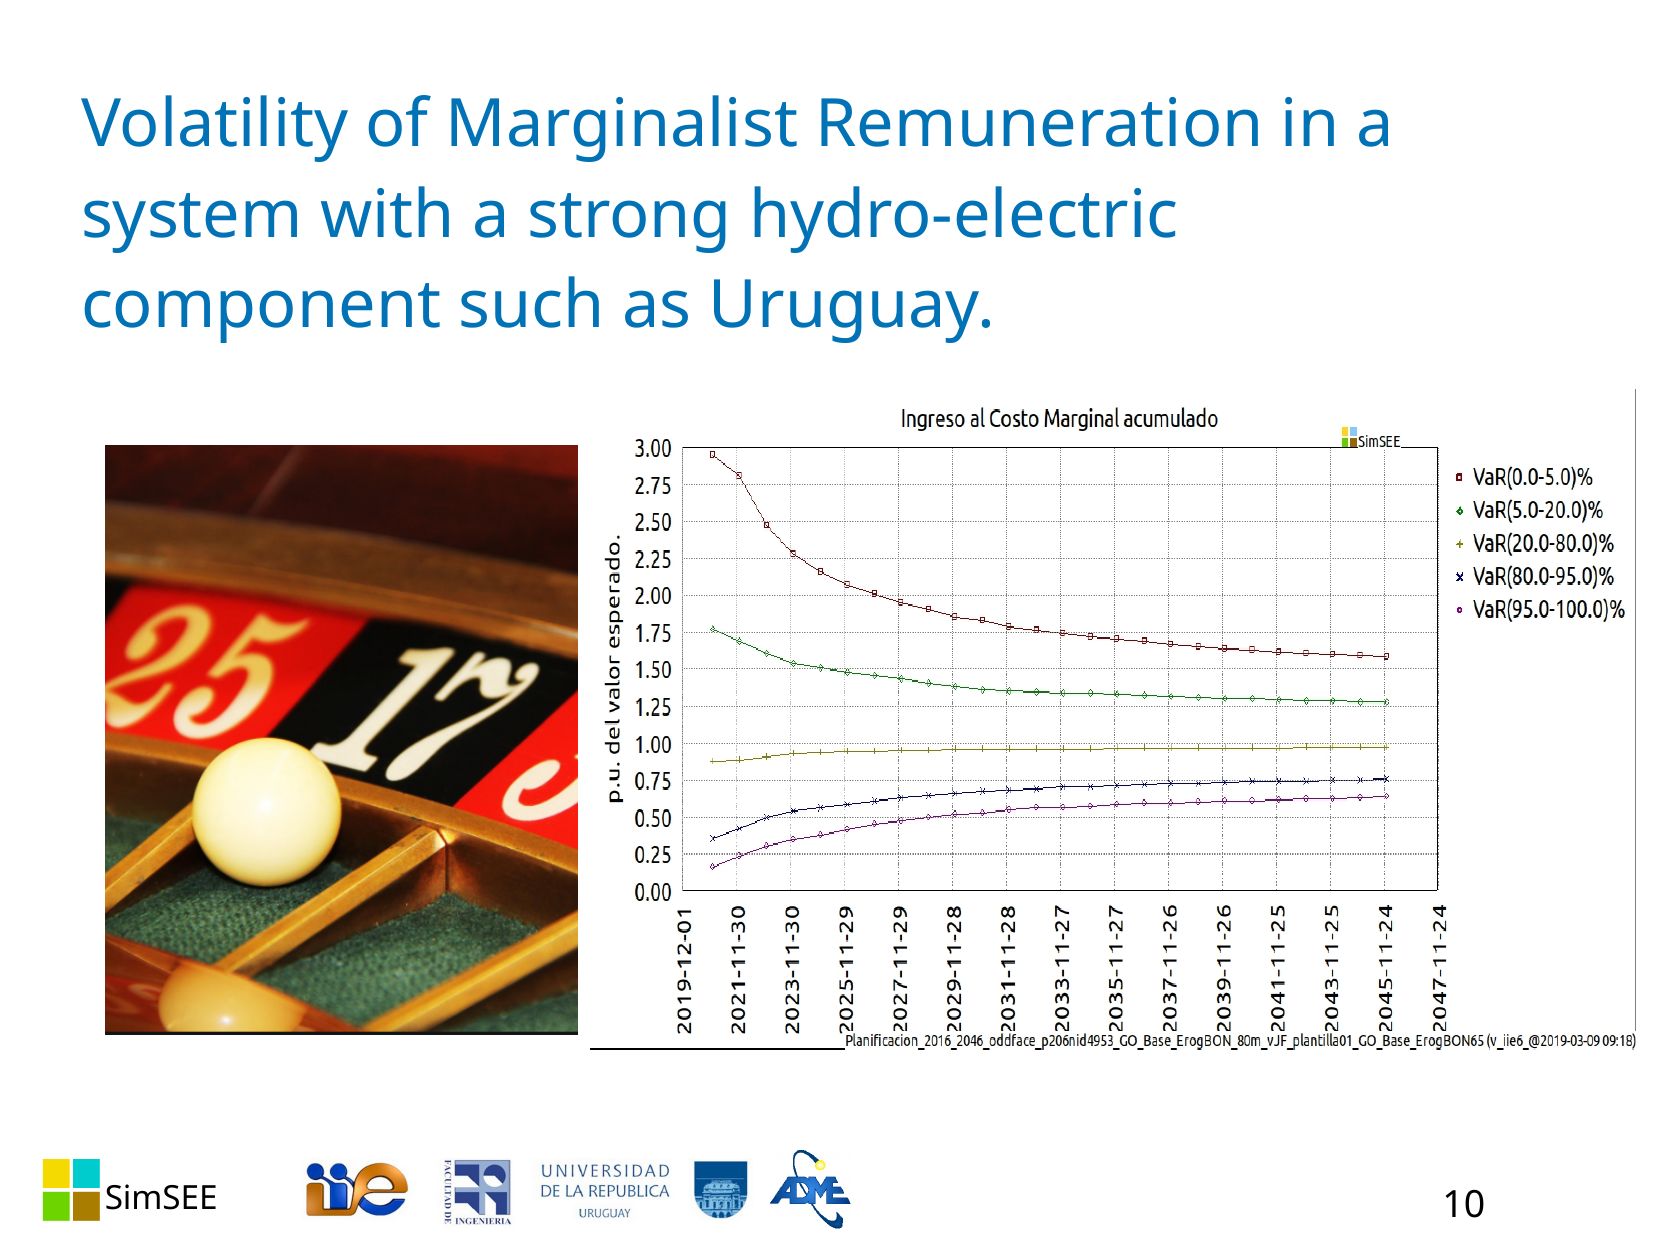

# Volatility of Marginalist Remuneration in a system with a strong hydro-electric component such as Uruguay.